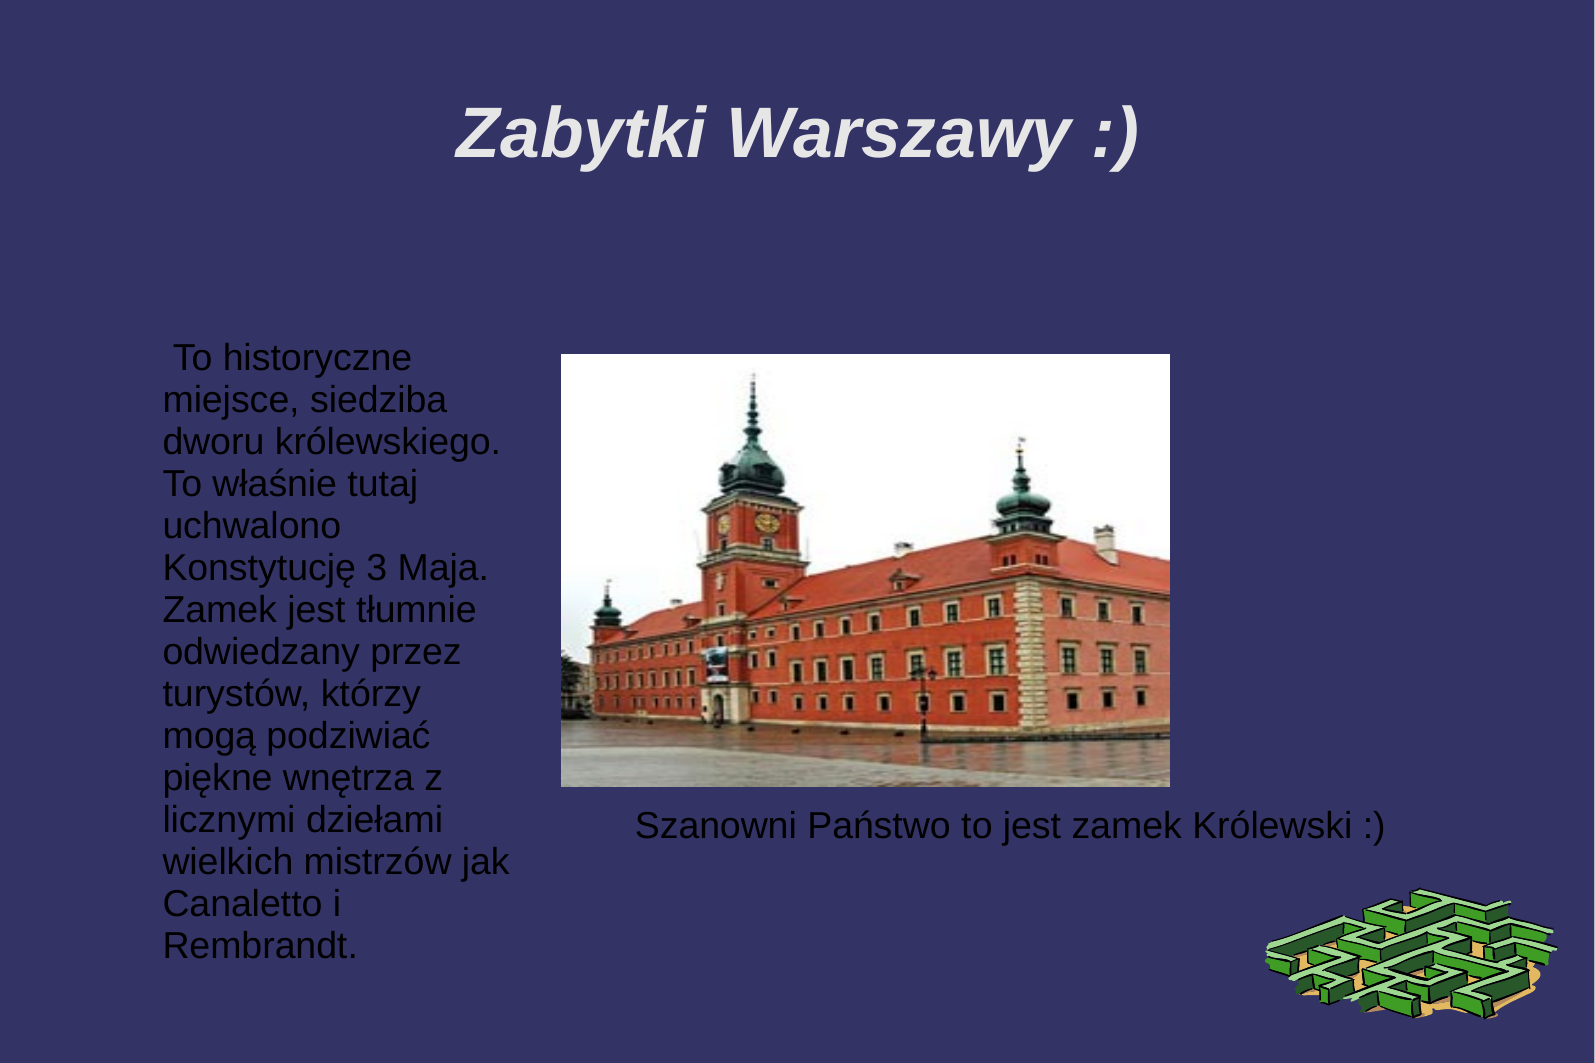

# Zabytki Warszawy :)
 To historyczne miejsce, siedziba dworu królewskiego. To właśnie tutaj uchwalono Konstytucję 3 Maja. Zamek jest tłumnie odwiedzany przez turystów, którzy mogą podziwiać piękne wnętrza z licznymi dziełami wielkich mistrzów jak Canaletto i Rembrandt.
Szanowni Państwo to jest zamek Królewski :)